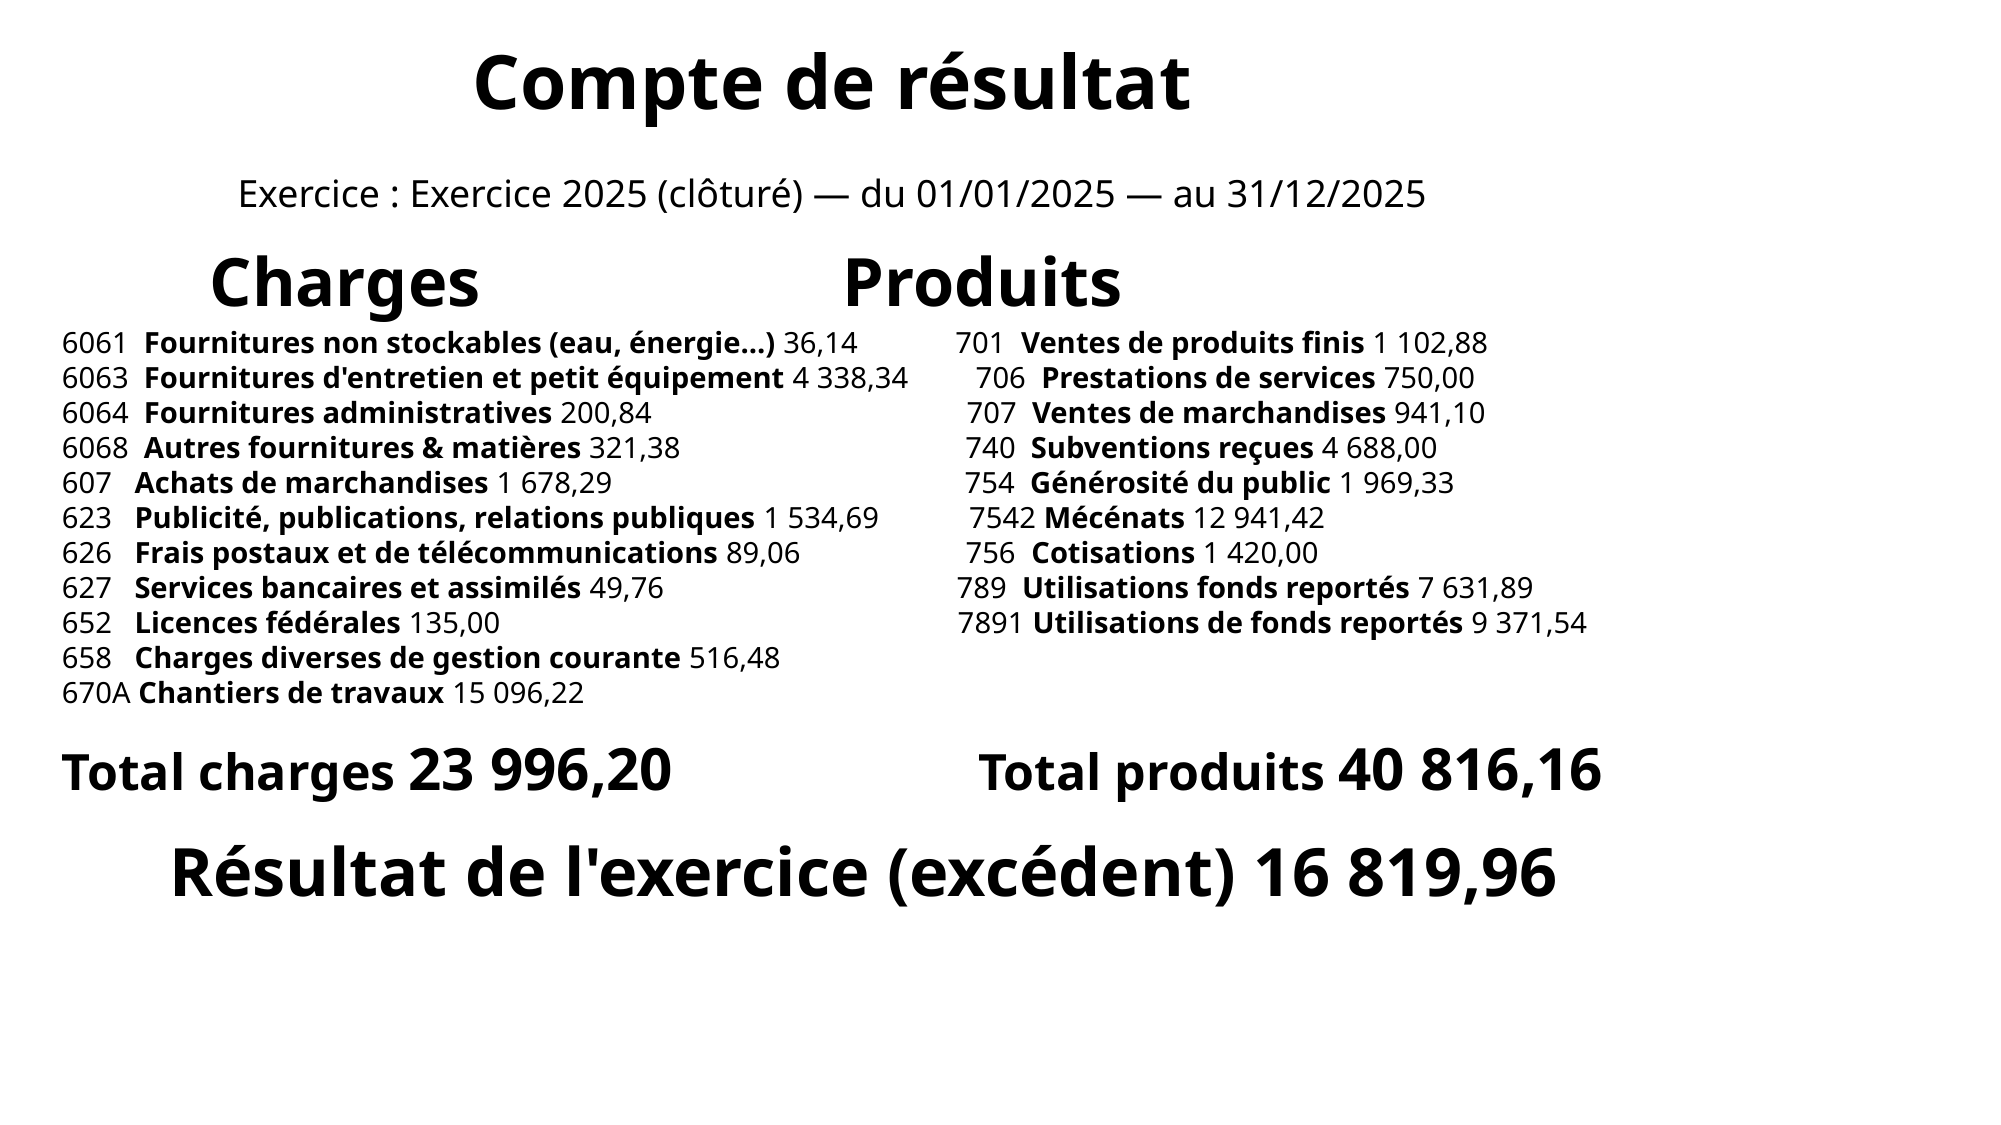

Compte de résultat
Exercice : Exercice 2025 (clôturé) — du 01/01/2025 — au 31/12/2025
		Charges 			 Produits
6061 Fournitures non stockables (eau, énergie...) 36,14 701 Ventes de produits finis 1 102,88
6063 Fournitures d'entretien et petit équipement 4 338,34 706 Prestations de services 750,00
6064 Fournitures administratives 200,84 707 Ventes de marchandises 941,10
6068 Autres fournitures & matières 321,38 740 Subventions reçues 4 688,00
607 Achats de marchandises 1 678,29 754 Générosité du public 1 969,33
623 Publicité, publications, relations publiques 1 534,69 7542 Mécénats 12 941,42
626 Frais postaux et de télécommunications 89,06 756 Cotisations 1 420,00
627 Services bancaires et assimilés 49,76 789 Utilisations fonds reportés 7 631,89
652 Licences fédérales 135,00 7891 Utilisations de fonds reportés 9 371,54
658 Charges diverses de gestion courante 516,48
670A Chantiers de travaux 15 096,22
Total charges 23 996,20 Total produits 40 816,16
 Résultat de l'exercice (excédent) 16 819,96